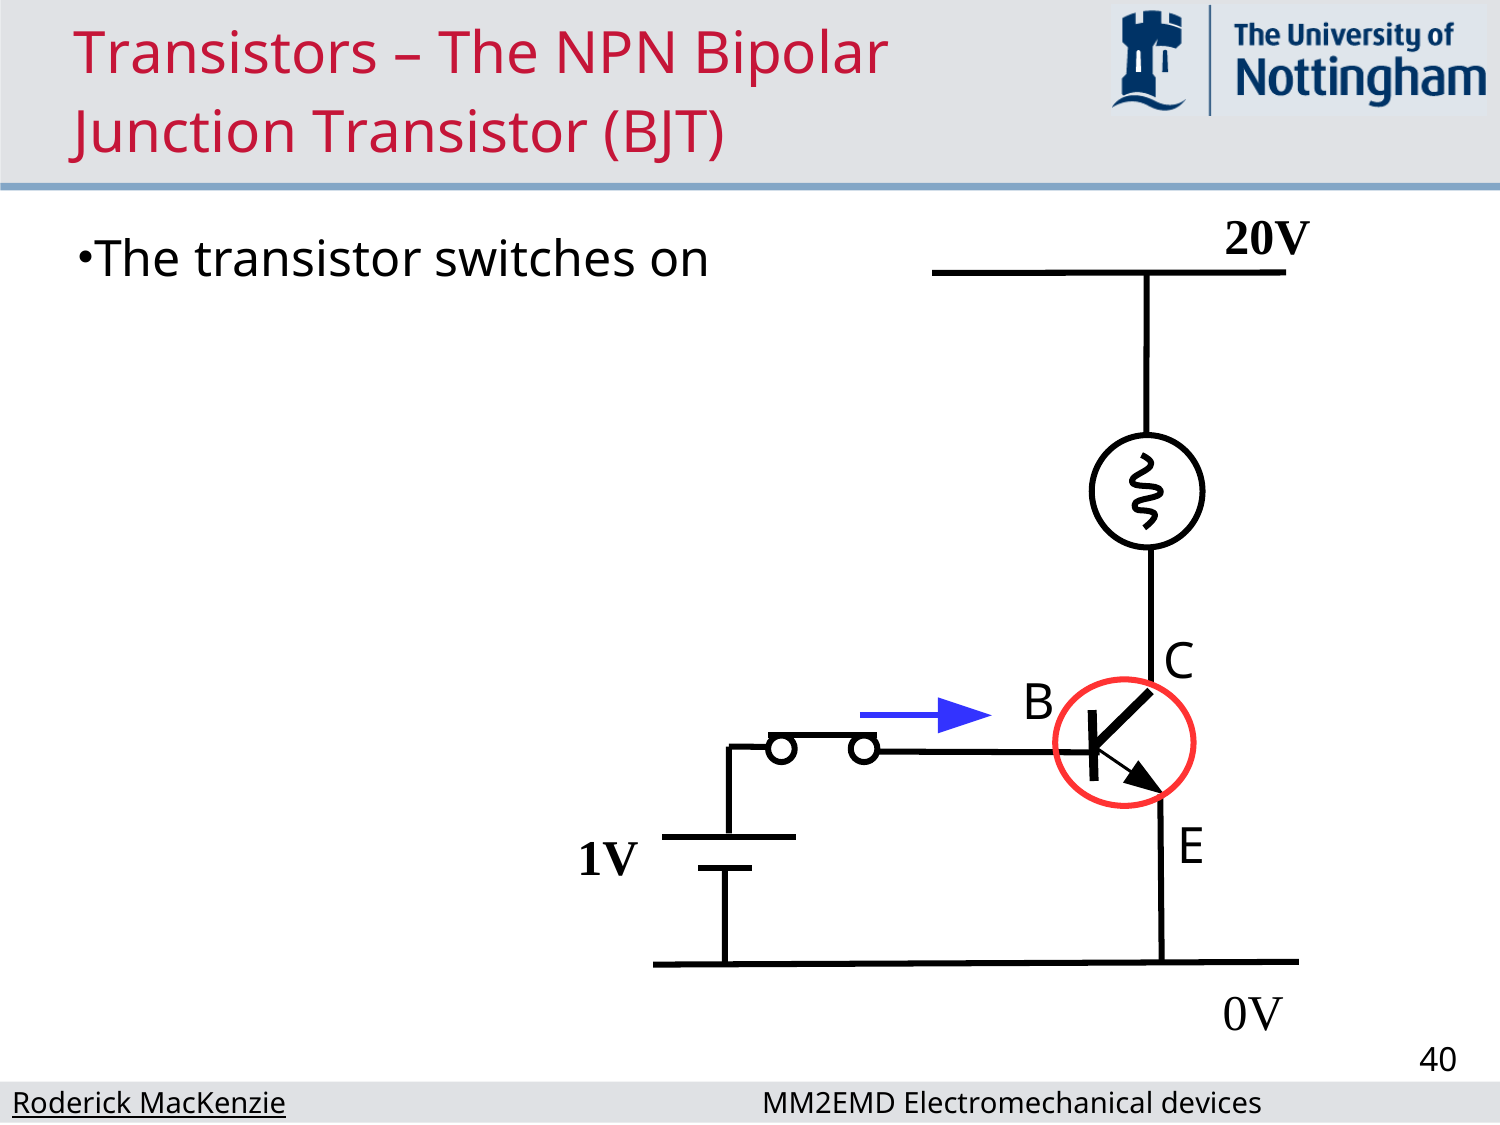

# Transistors – The NPN Bipolar Junction Transistor (BJT)
20V
The transistor switches on
C
B
E
1V
0V